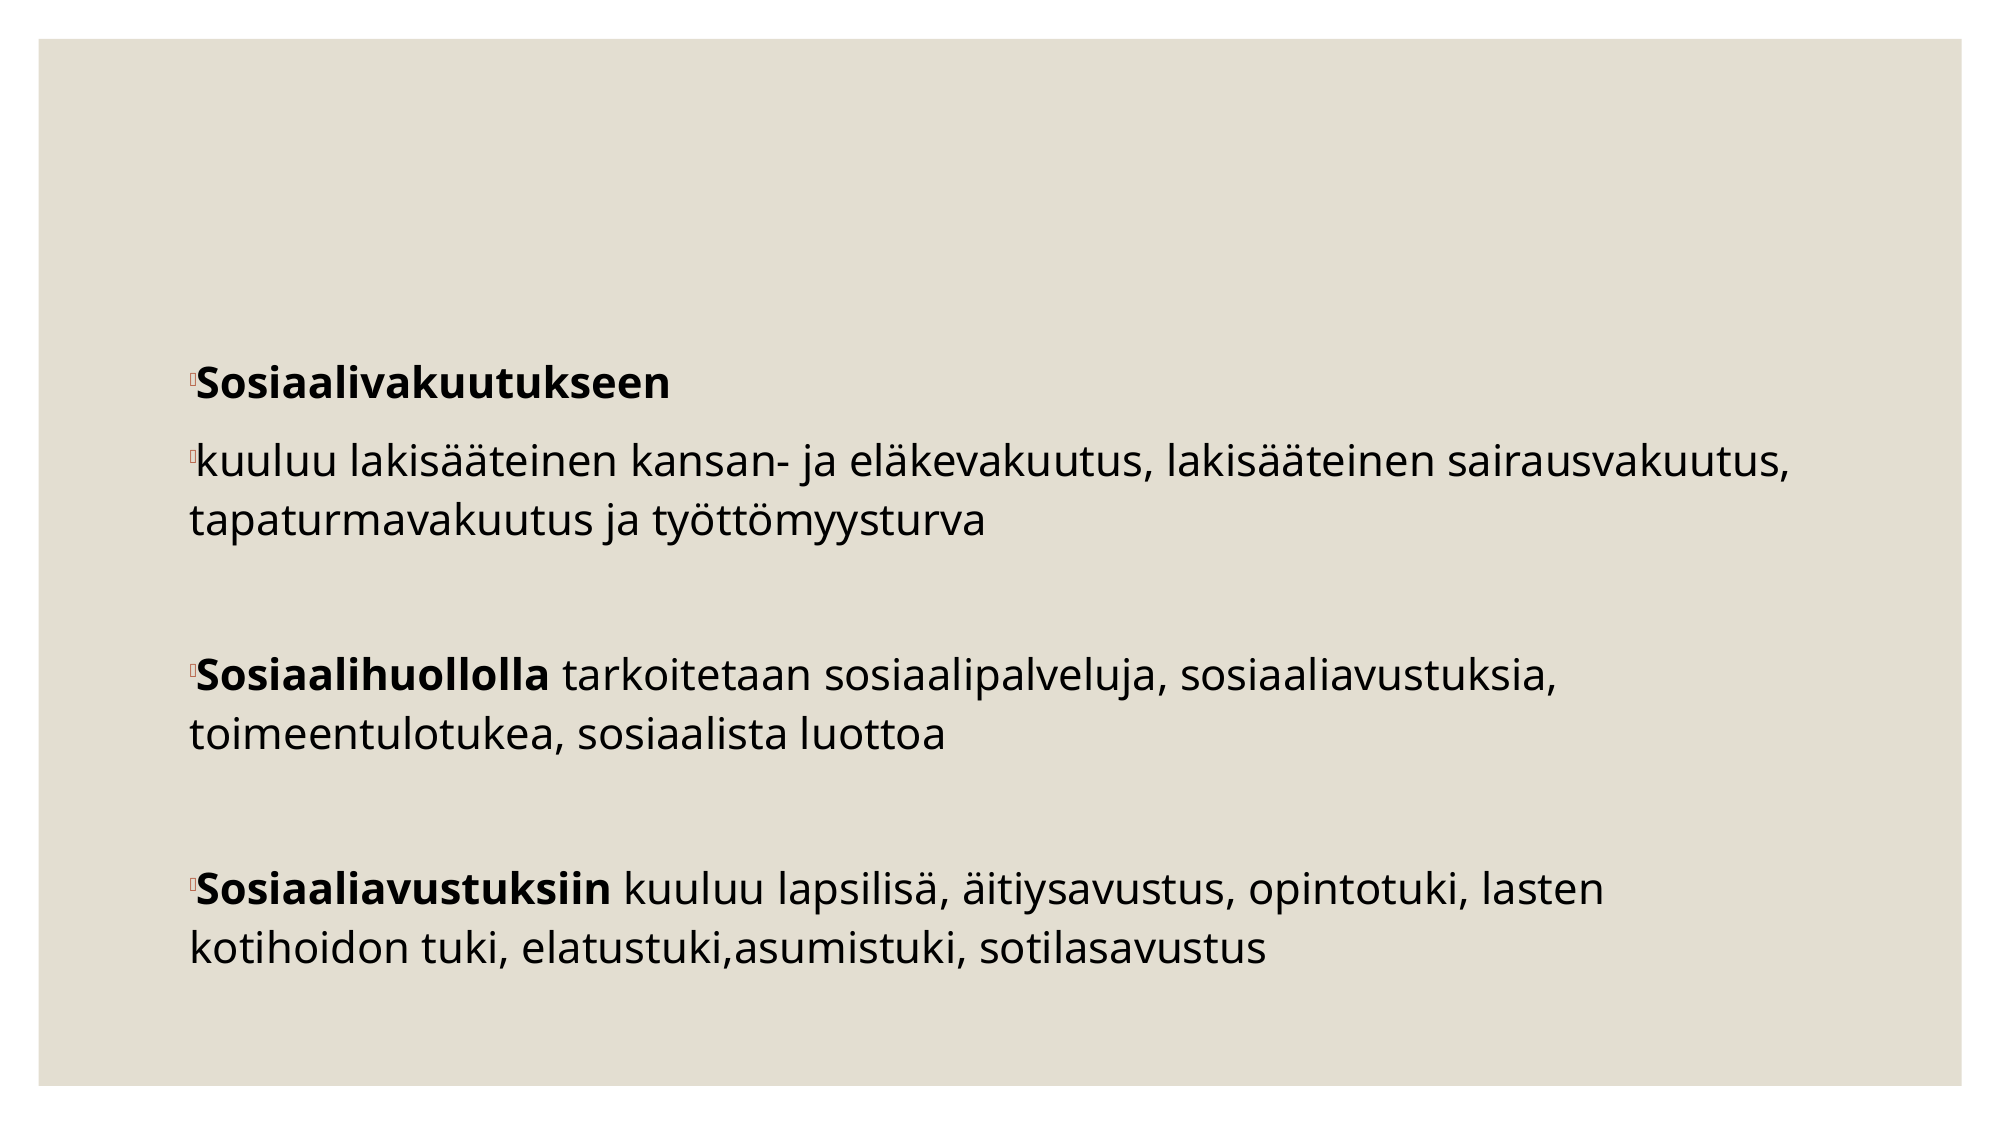

#
Sosiaalivakuutukseen
kuuluu lakisääteinen kansan- ja eläkevakuutus, lakisääteinen sairausvakuutus, tapaturmavakuutus ja työttömyysturva
Sosiaalihuollolla tarkoitetaan sosiaalipalveluja, sosiaaliavustuksia, toimeentulotukea, sosiaalista luottoa
Sosiaaliavustuksiin kuuluu lapsilisä, äitiysavustus, opintotuki, lasten kotihoidon tuki, elatustuki,asumistuki, sotilasavustus